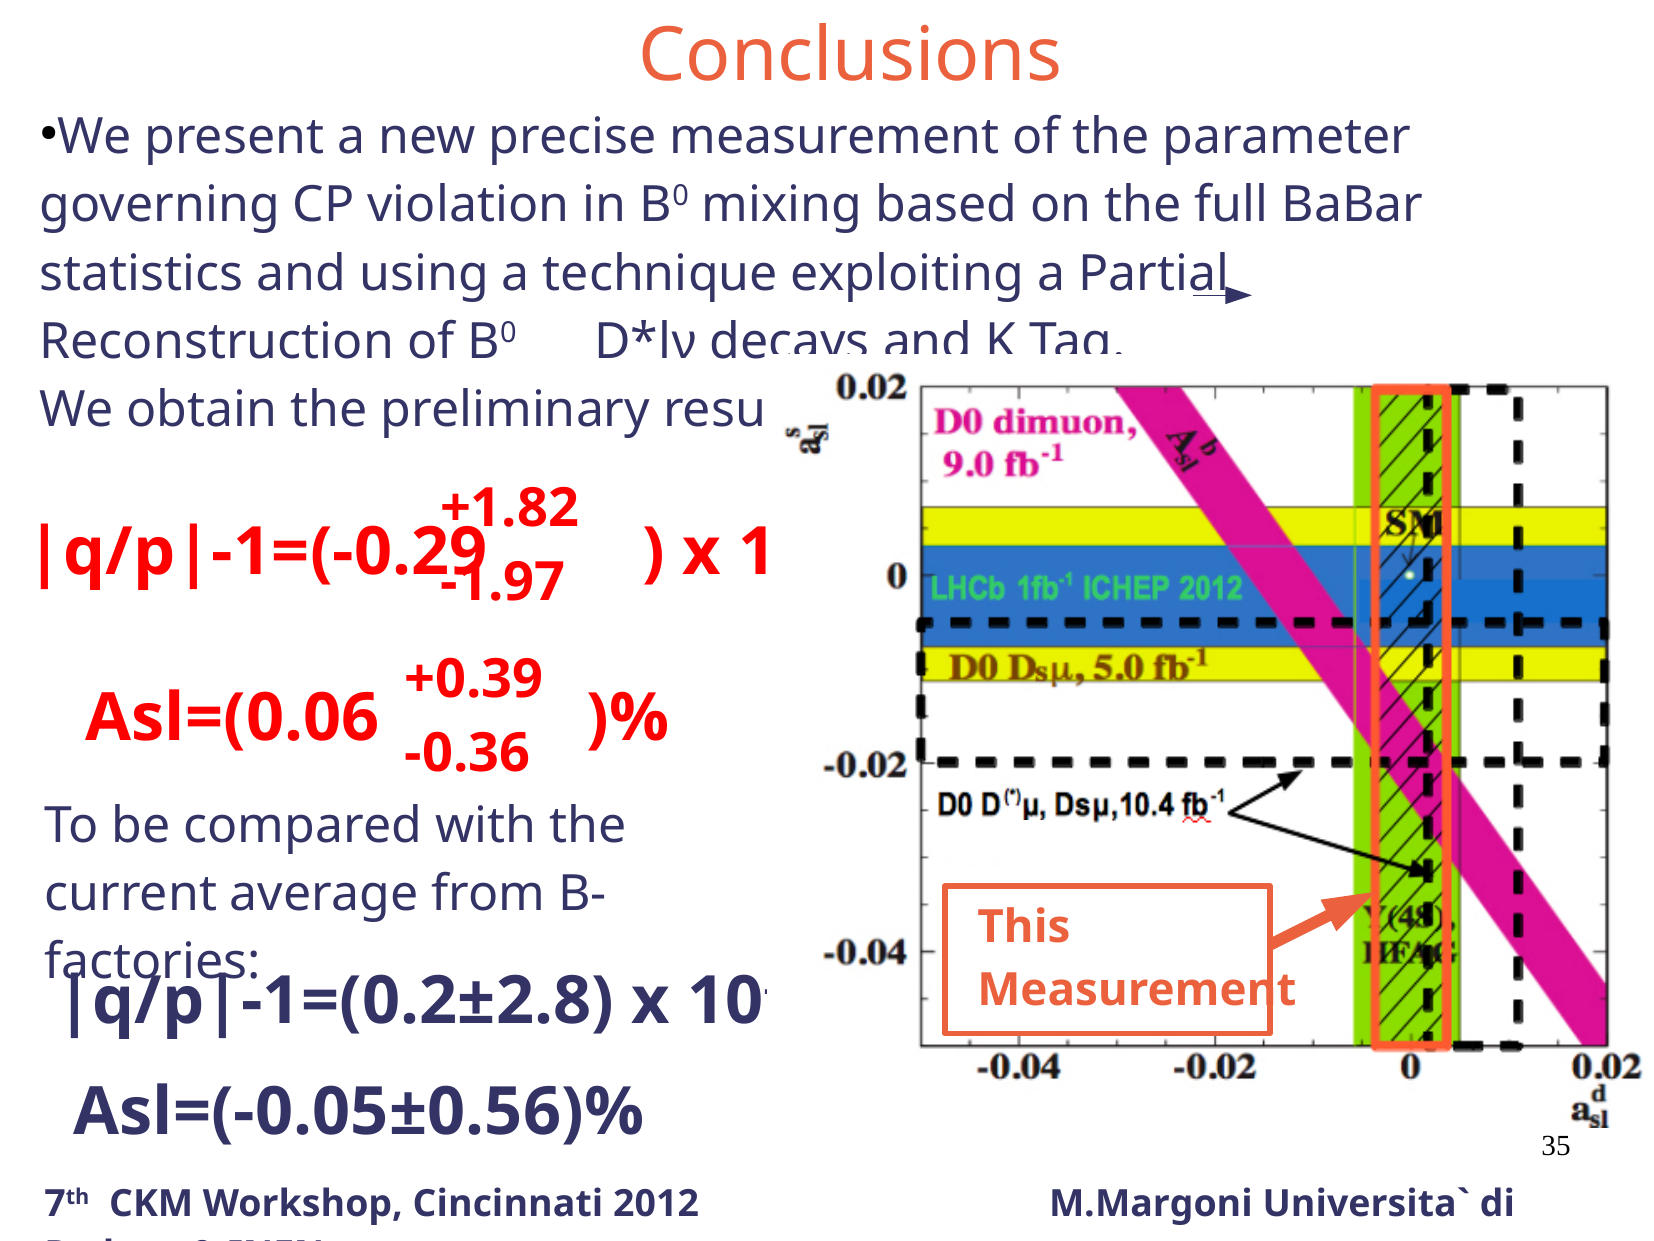

# Conclusions
We present a new precise measurement of the parameter governing CP violation in B0 mixing based on the full BaBar statistics and using a technique exploiting a Partial Reconstruction of B0 D*lν decays and K Tag.
We obtain the preliminary result:
+1.82
-1.97
|q/p|-1=(-0.29 ) x 10-3
+0.39
-0.36
Asl=(0.06 )%
To be compared with the current average from B-factories:
This Measurement
|q/p|-1=(0.2±2.8) x 10-3
Asl=(-0.05±0.56)%
35
7th CKM Workshop, Cincinnati 2012 M.Margoni Universita` di Padova & INFN